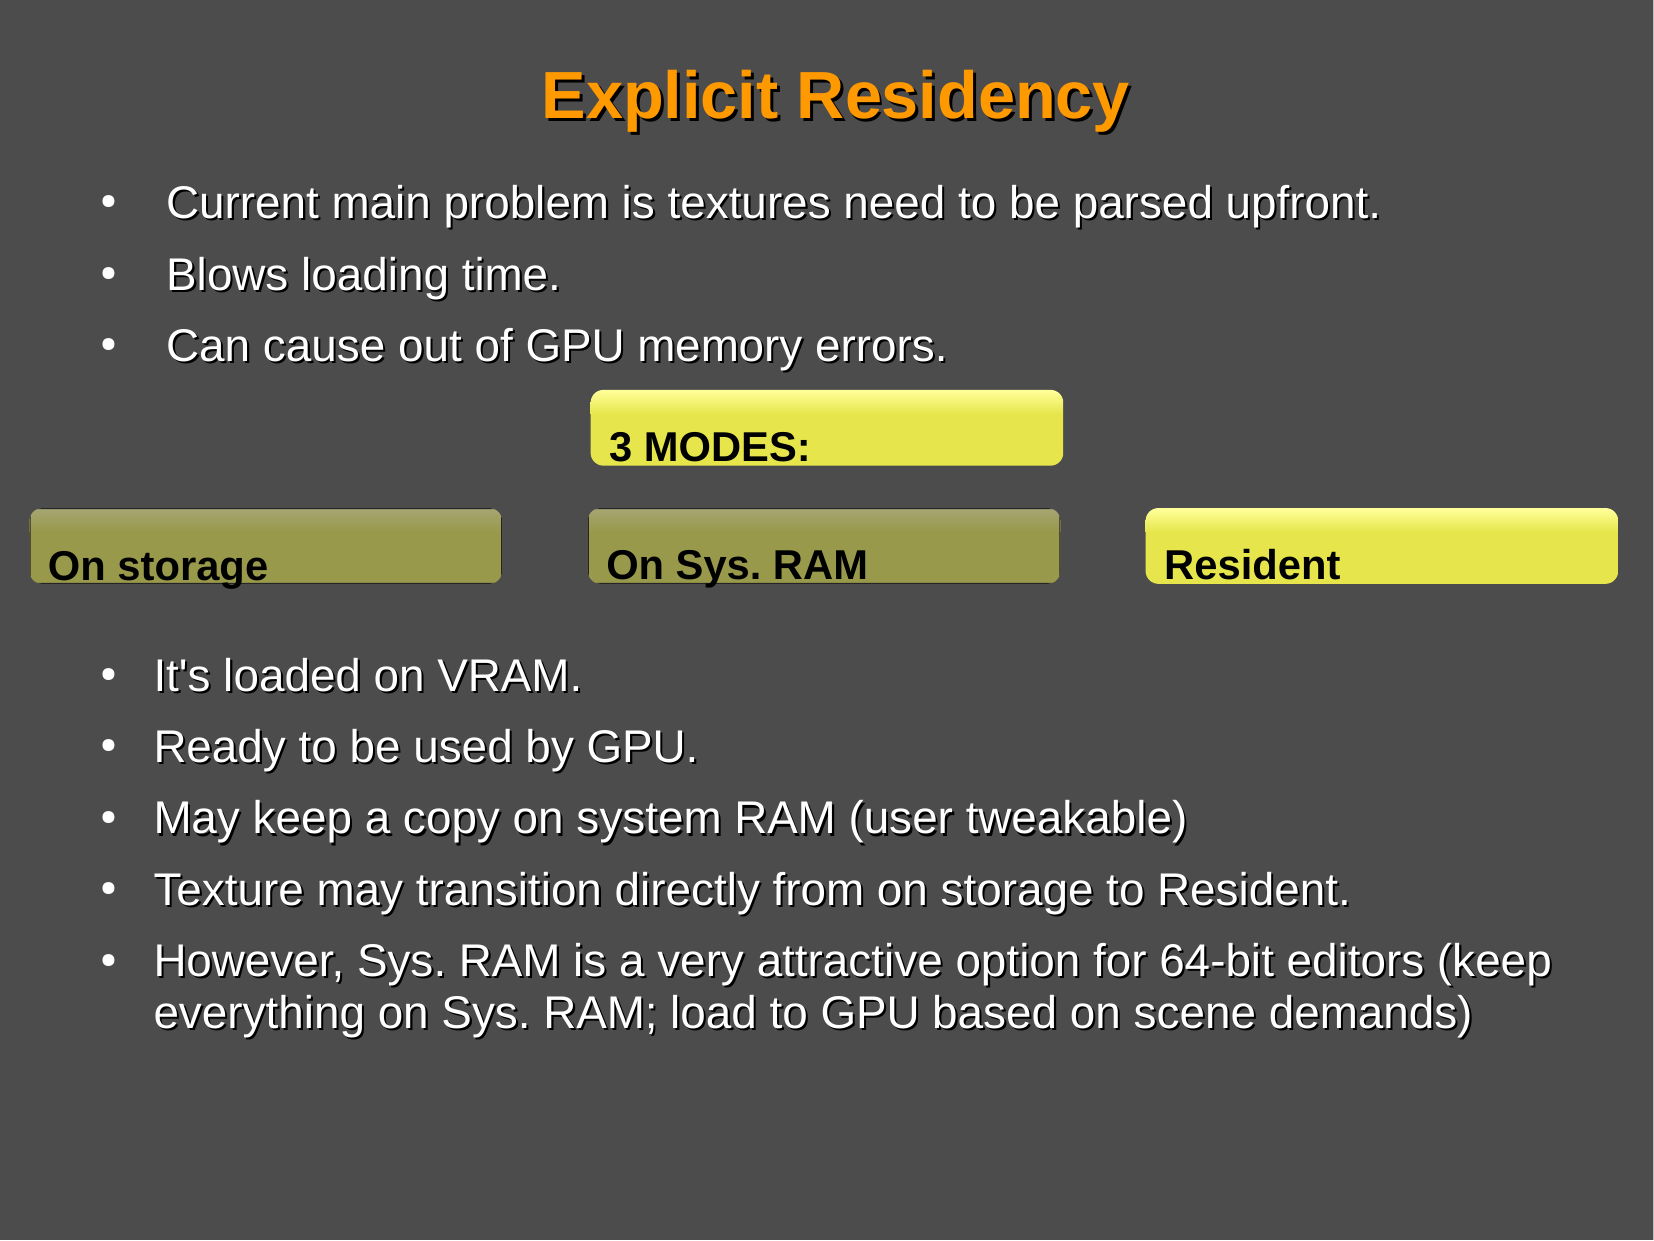

# Explicit Residency
 Current main problem is textures need to be parsed upfront.
 Blows loading time.
 Can cause out of GPU memory errors.
3 MODES:
On Sys. RAM
Resident
On storage
It's loaded on VRAM.
Ready to be used by GPU.
May keep a copy on system RAM (user tweakable)
Texture may transition directly from on storage to Resident.
However, Sys. RAM is a very attractive option for 64-bit editors (keep everything on Sys. RAM; load to GPU based on scene demands)